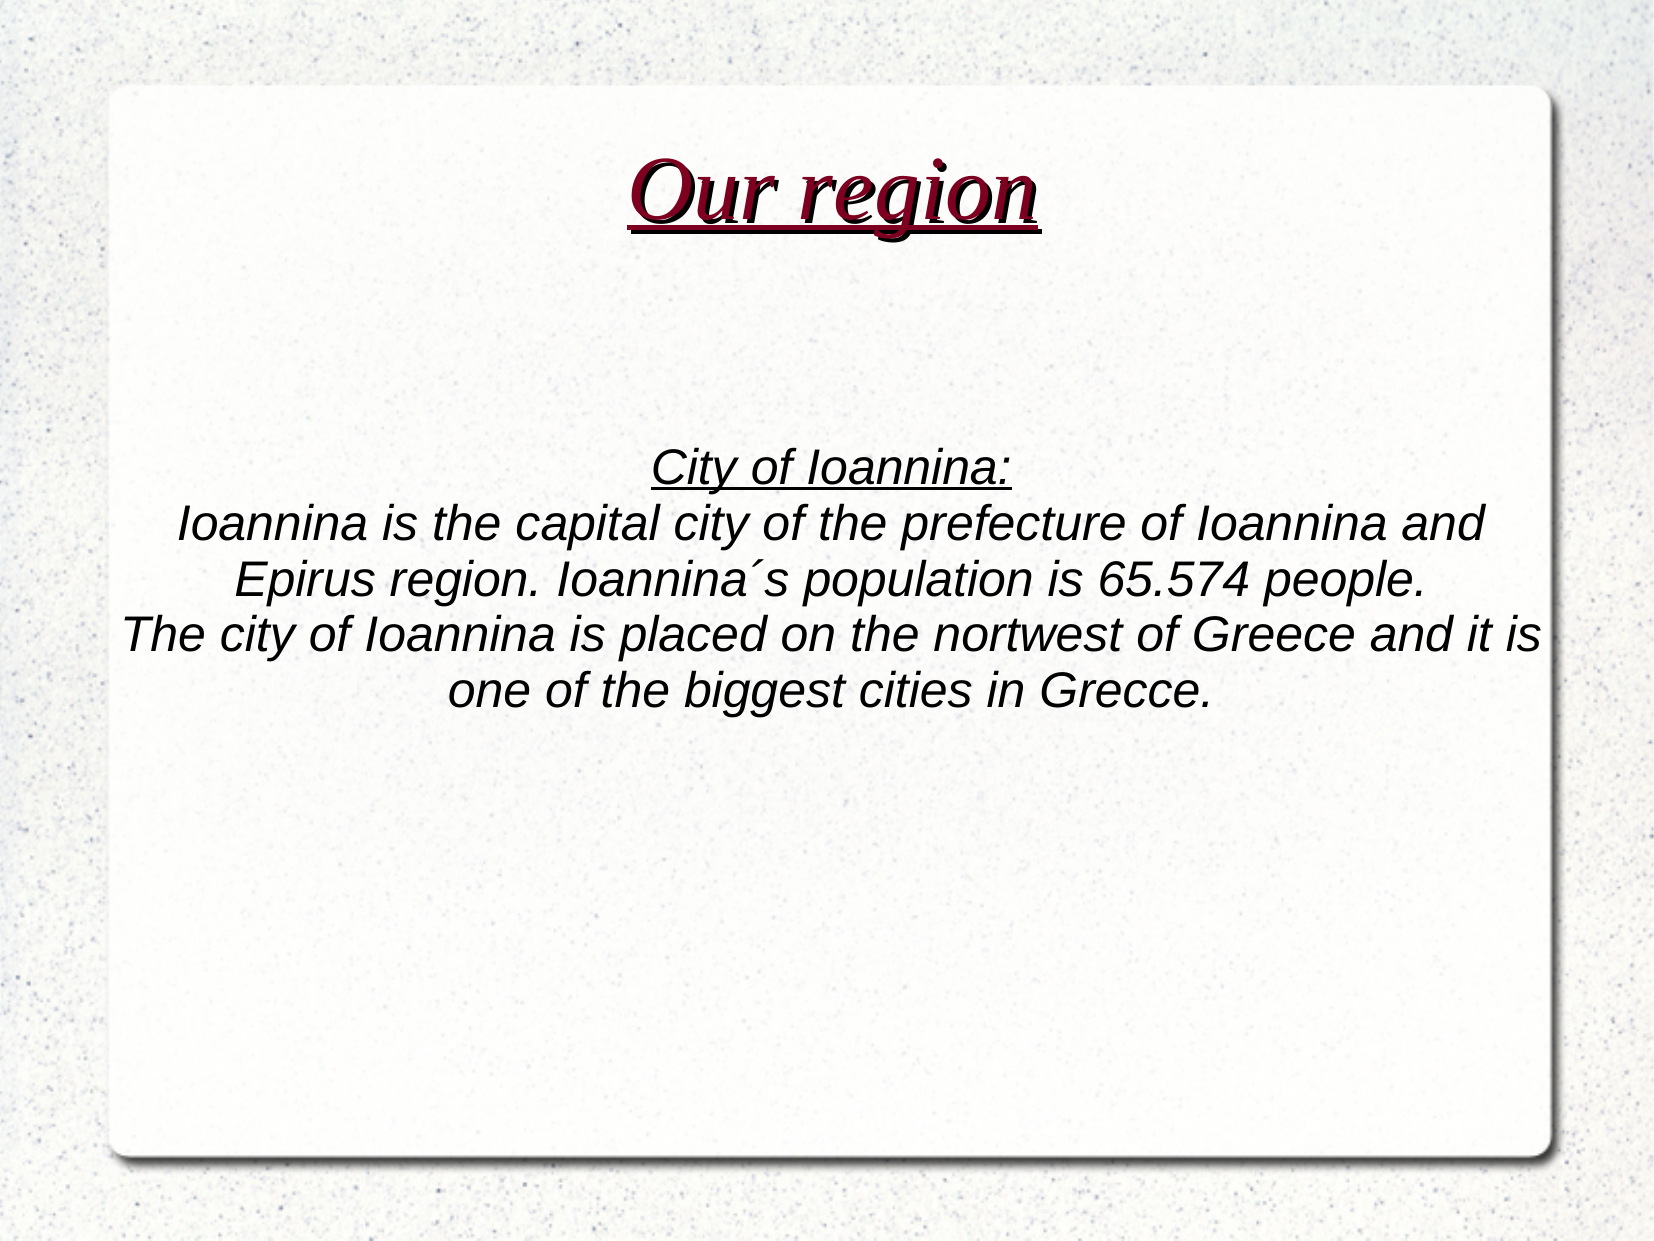

City of Ioannina:
Ioannina is the capital city of the prefecture of Ioannina and Epirus region. Ioannina´s population is 65.574 people.
The city of Ioannina is placed on the nortwest of Greece and it is one of the biggest cities in Grecce.
# Our region